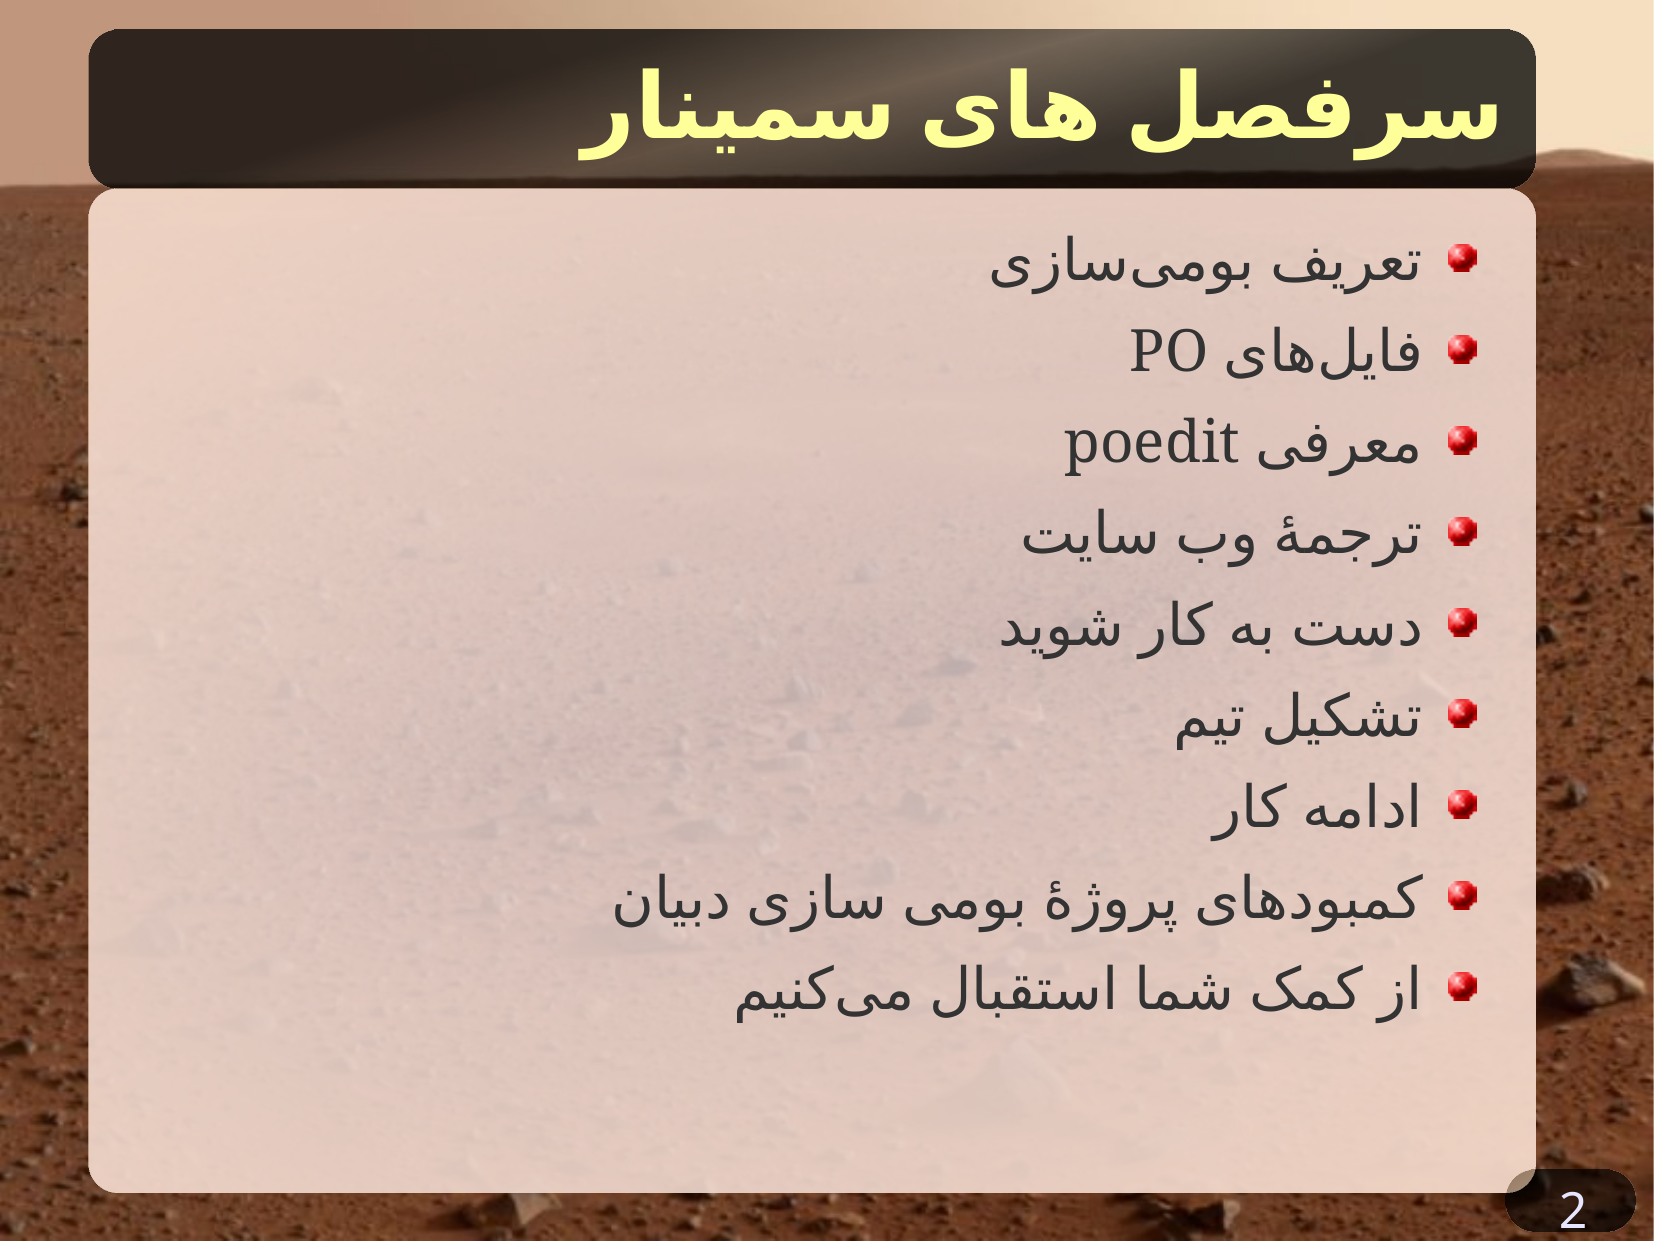

# سرفصل های سمینار
تعریف بومی‌سازی
فایل‌های PO
معرفی poedit
ترجمهٔ وب سایت
دست به کار شوید
تشکیل تیم
ادامه کار
کمبود‌های پروژه‌ٔ بومی سازی دبیان
از کمک شما استقبال می‌کنیم